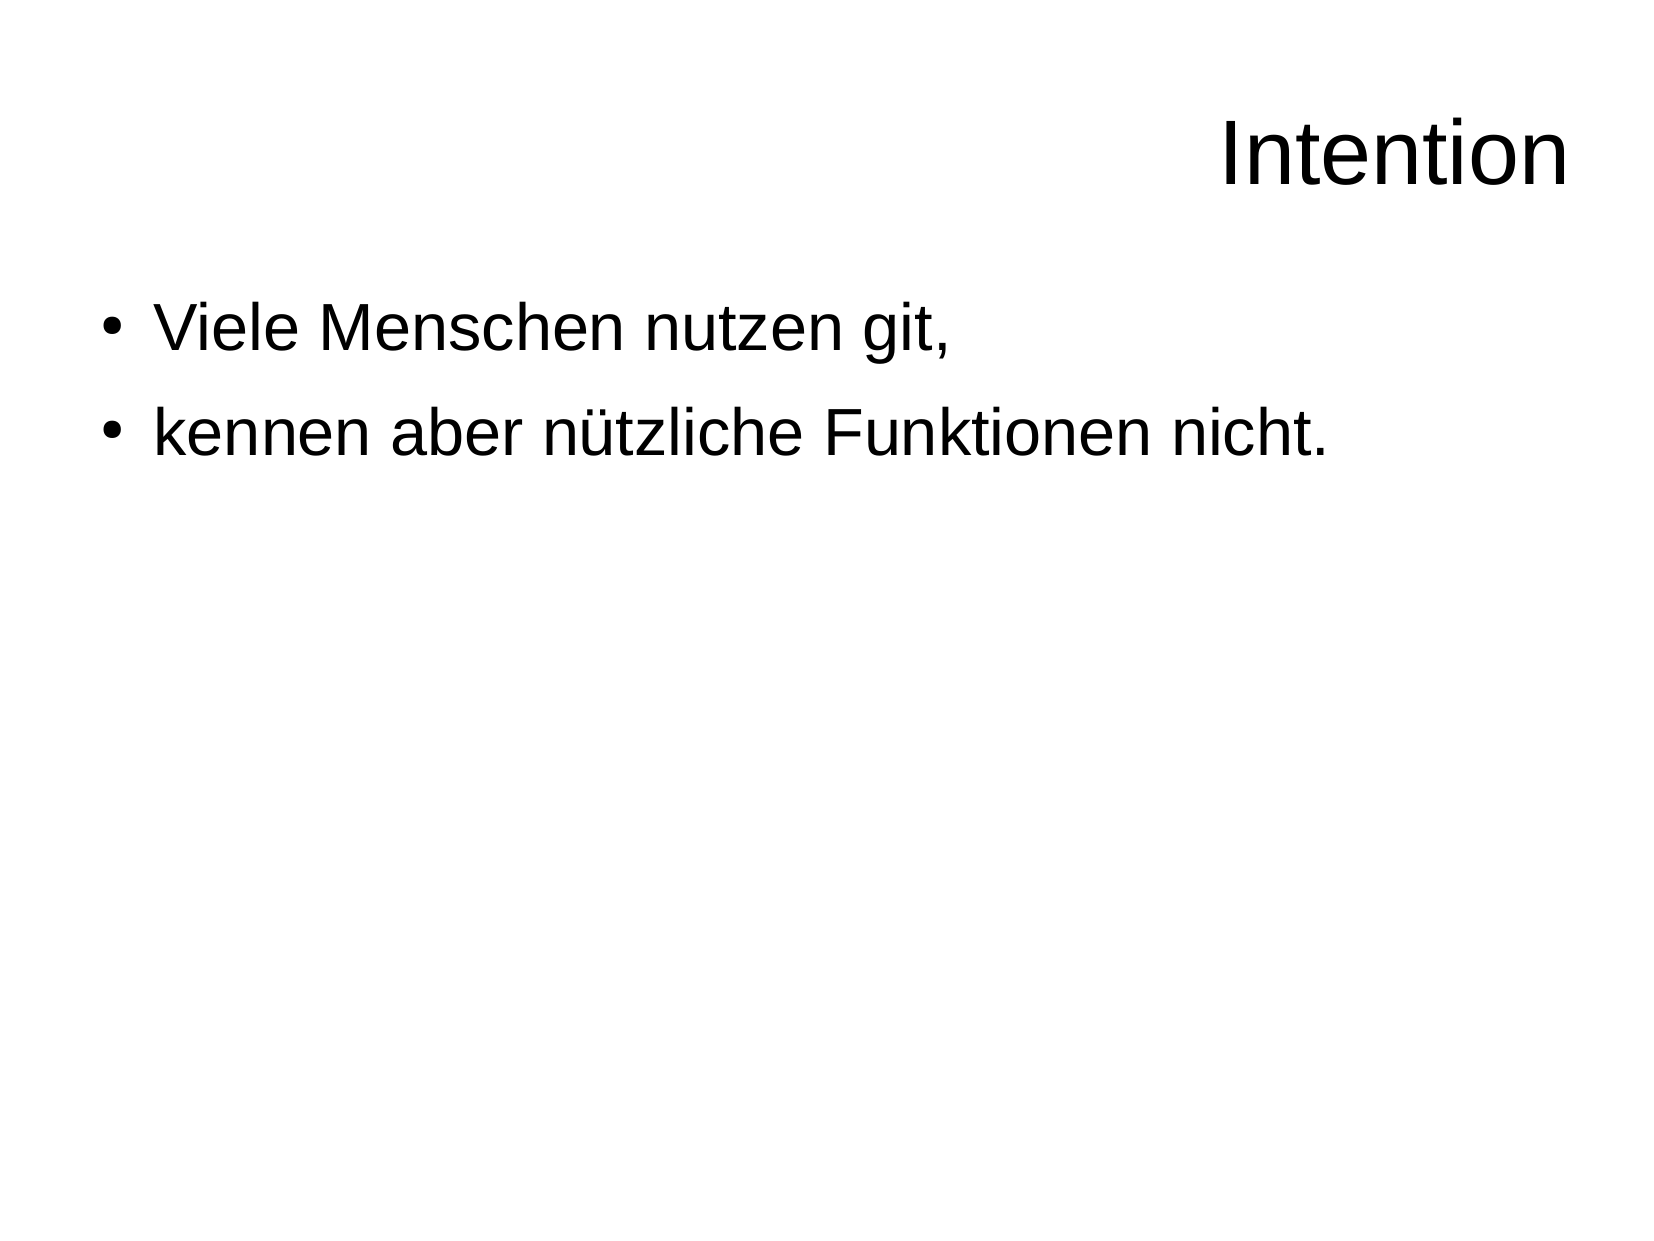

# Intention
Viele Menschen nutzen git,
kennen aber nützliche Funktionen nicht.